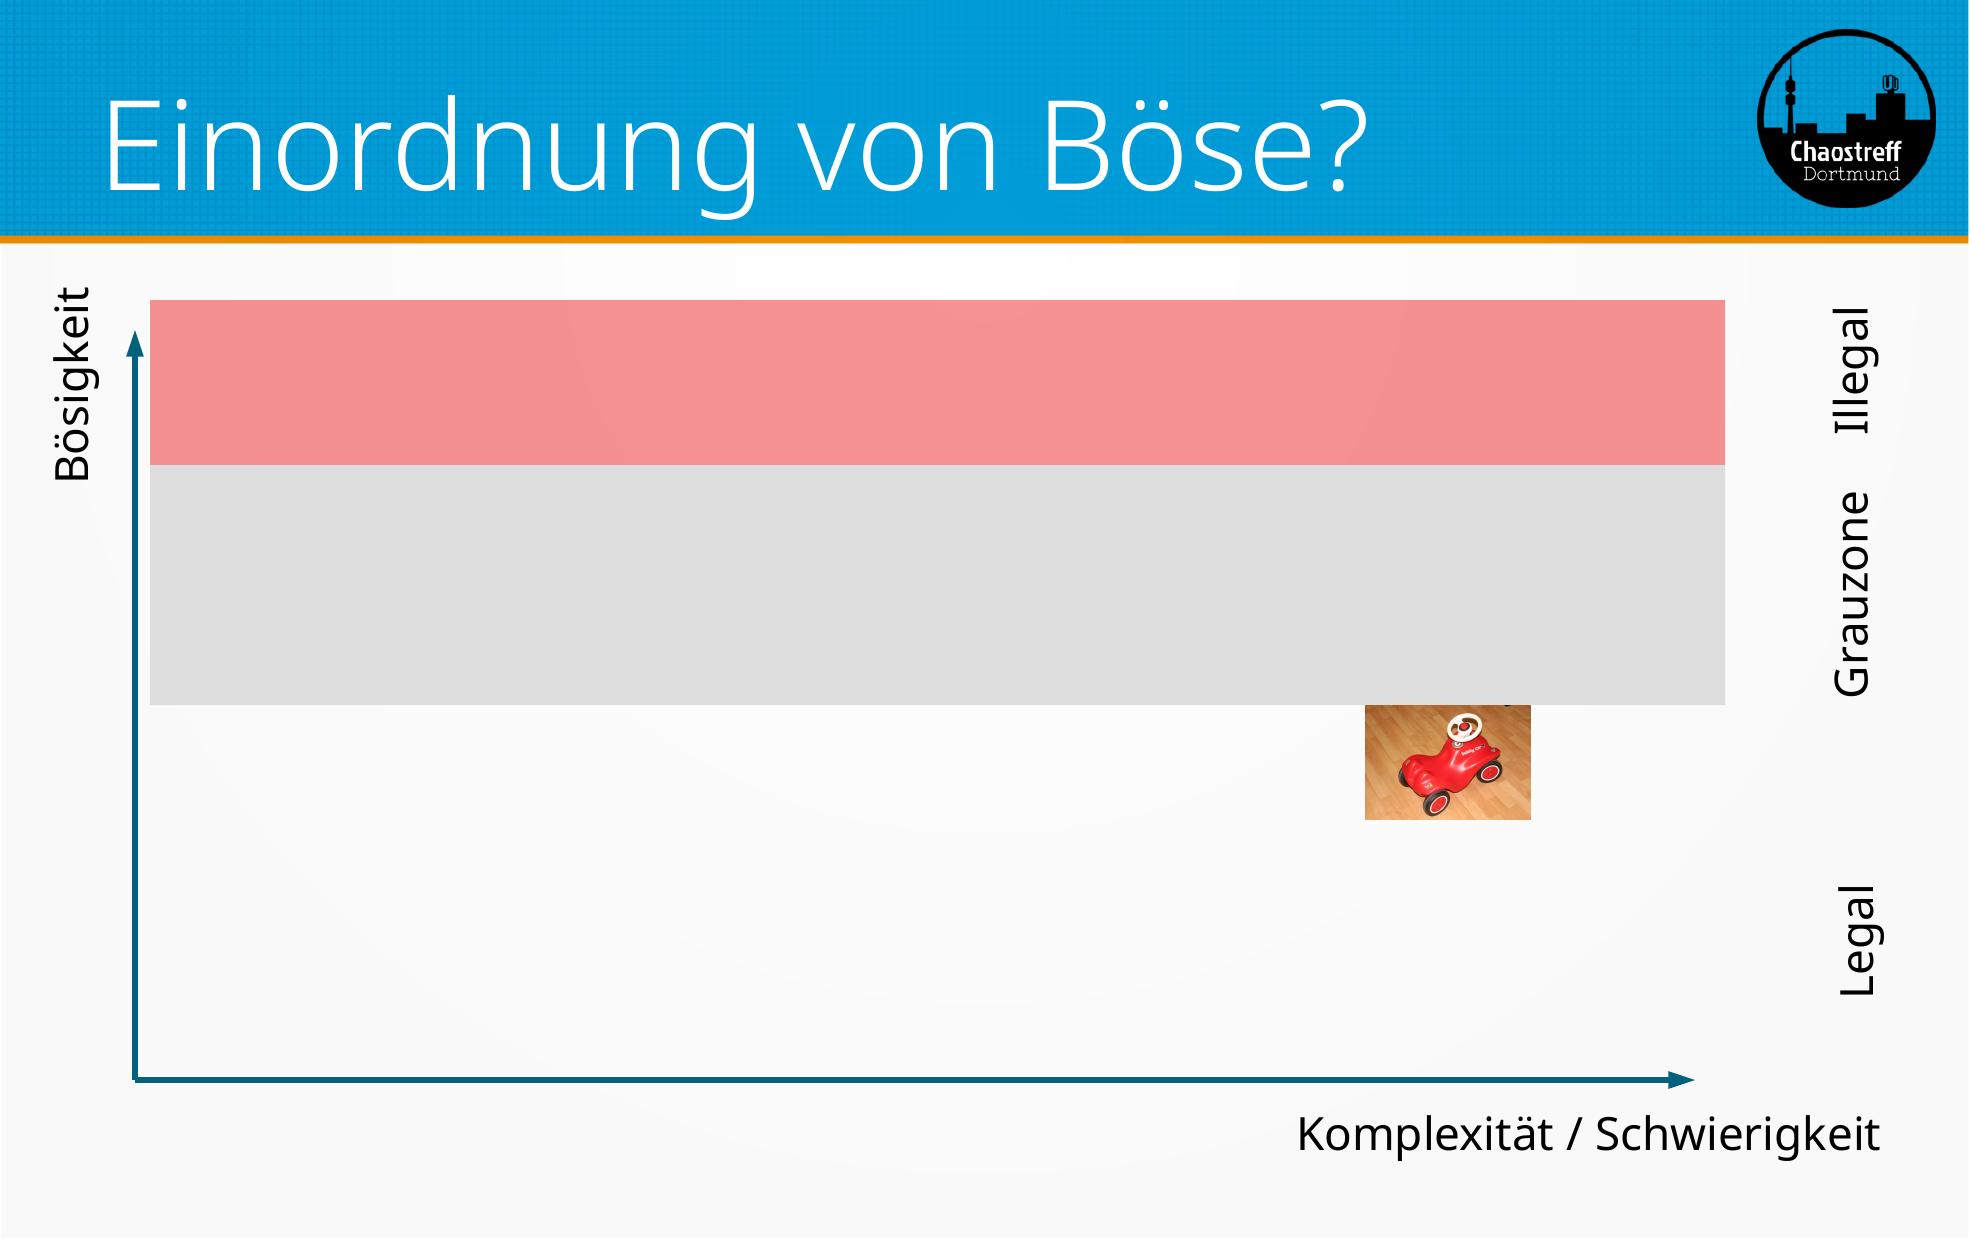

# Einordnung von Böse?
Illegal
Bösigkeit
Grauzone
Legal
Komplexität / Schwierigkeit